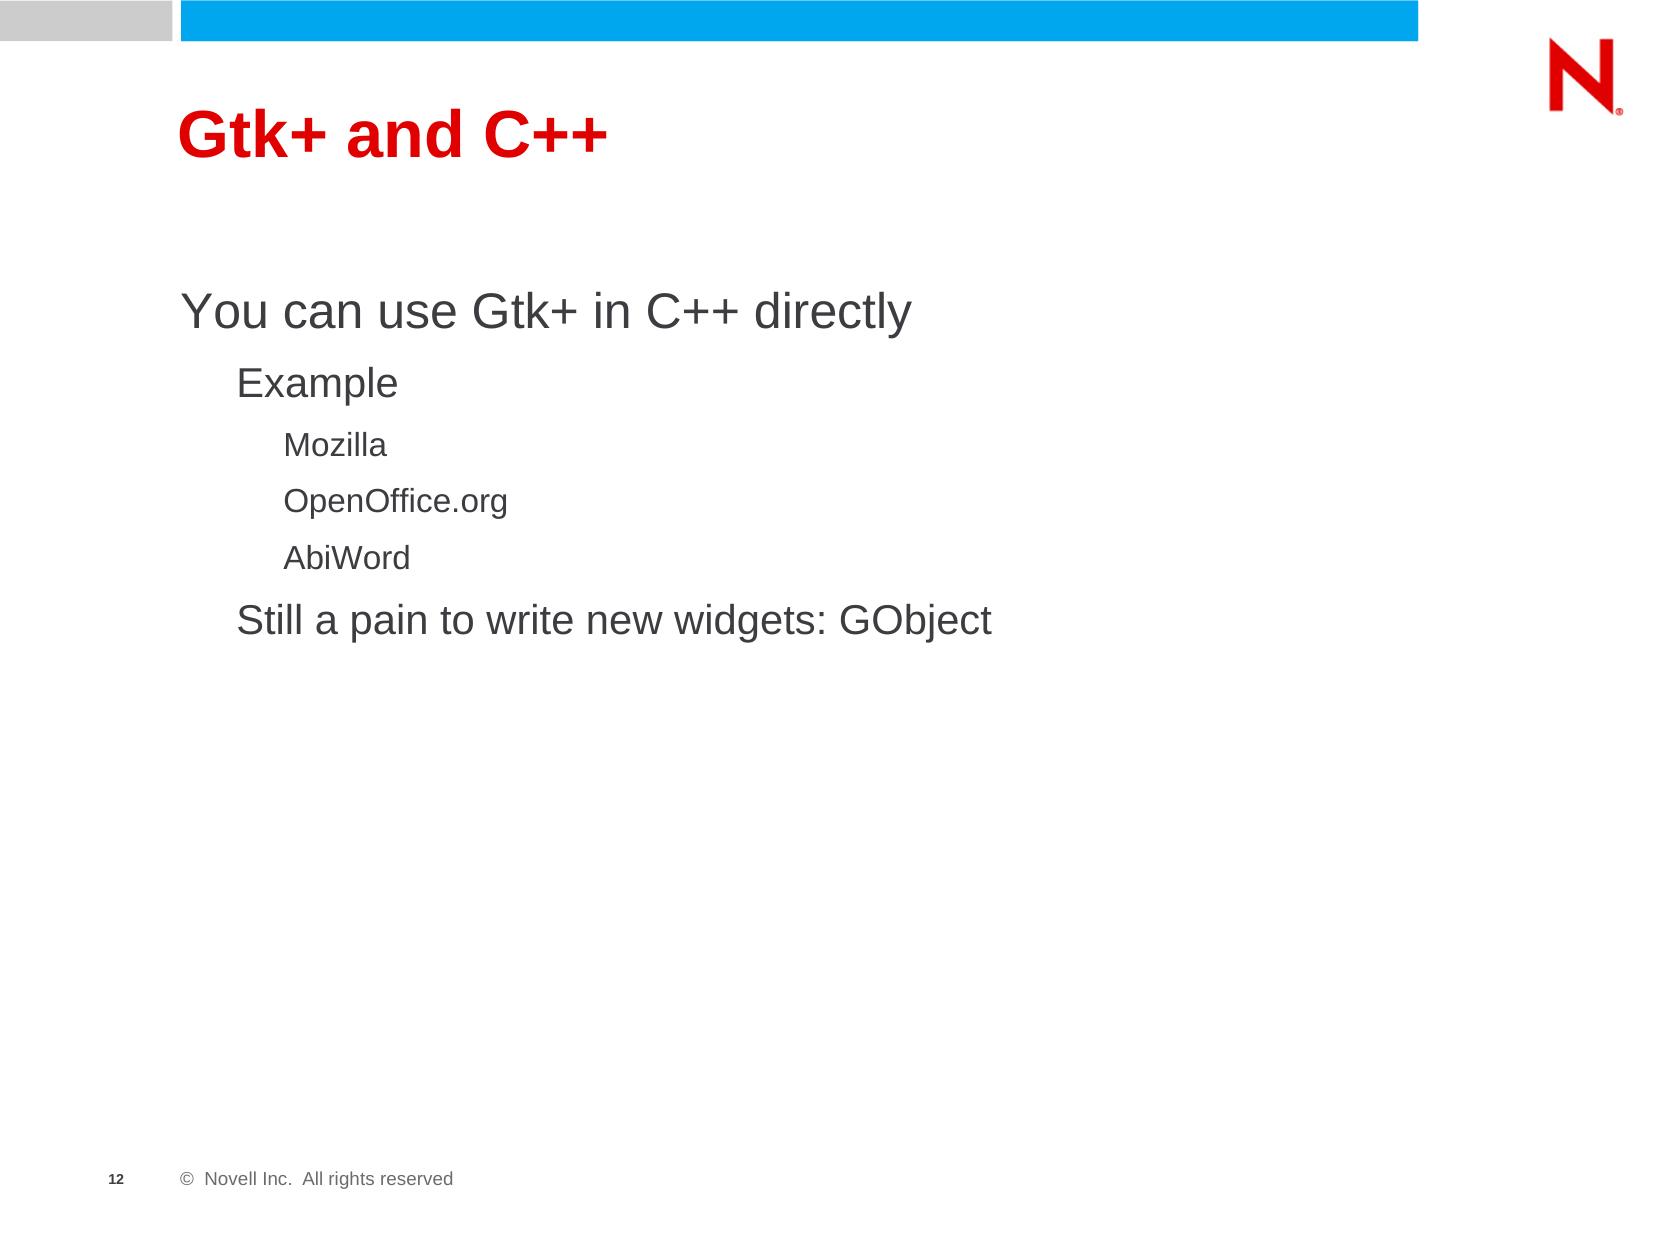

# Gtk+ and C++
You can use Gtk+ in C++ directly
Example
Mozilla
OpenOffice.org
AbiWord
Still a pain to write new widgets: GObject